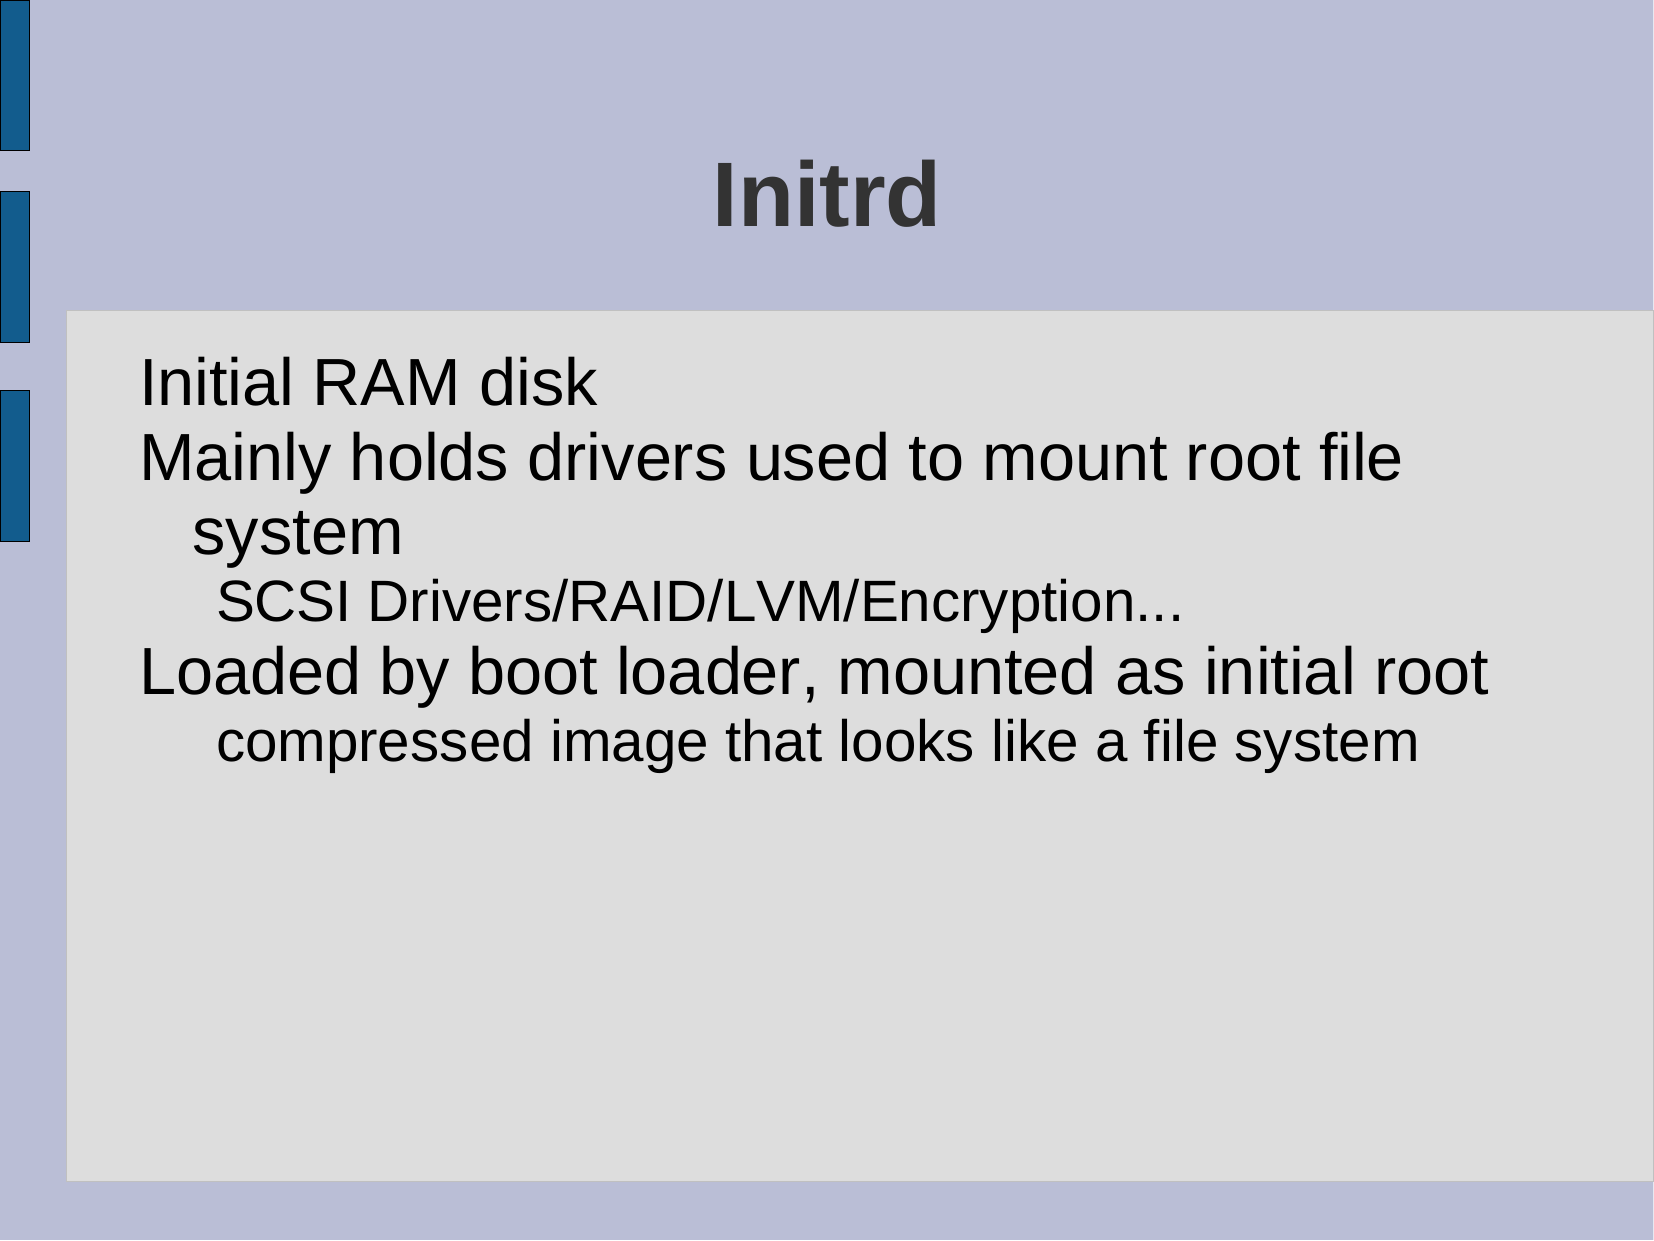

# Initrd
Initial RAM disk
Mainly holds drivers used to mount root file system
SCSI Drivers/RAID/LVM/Encryption...
Loaded by boot loader, mounted as initial root
compressed image that looks like a file system